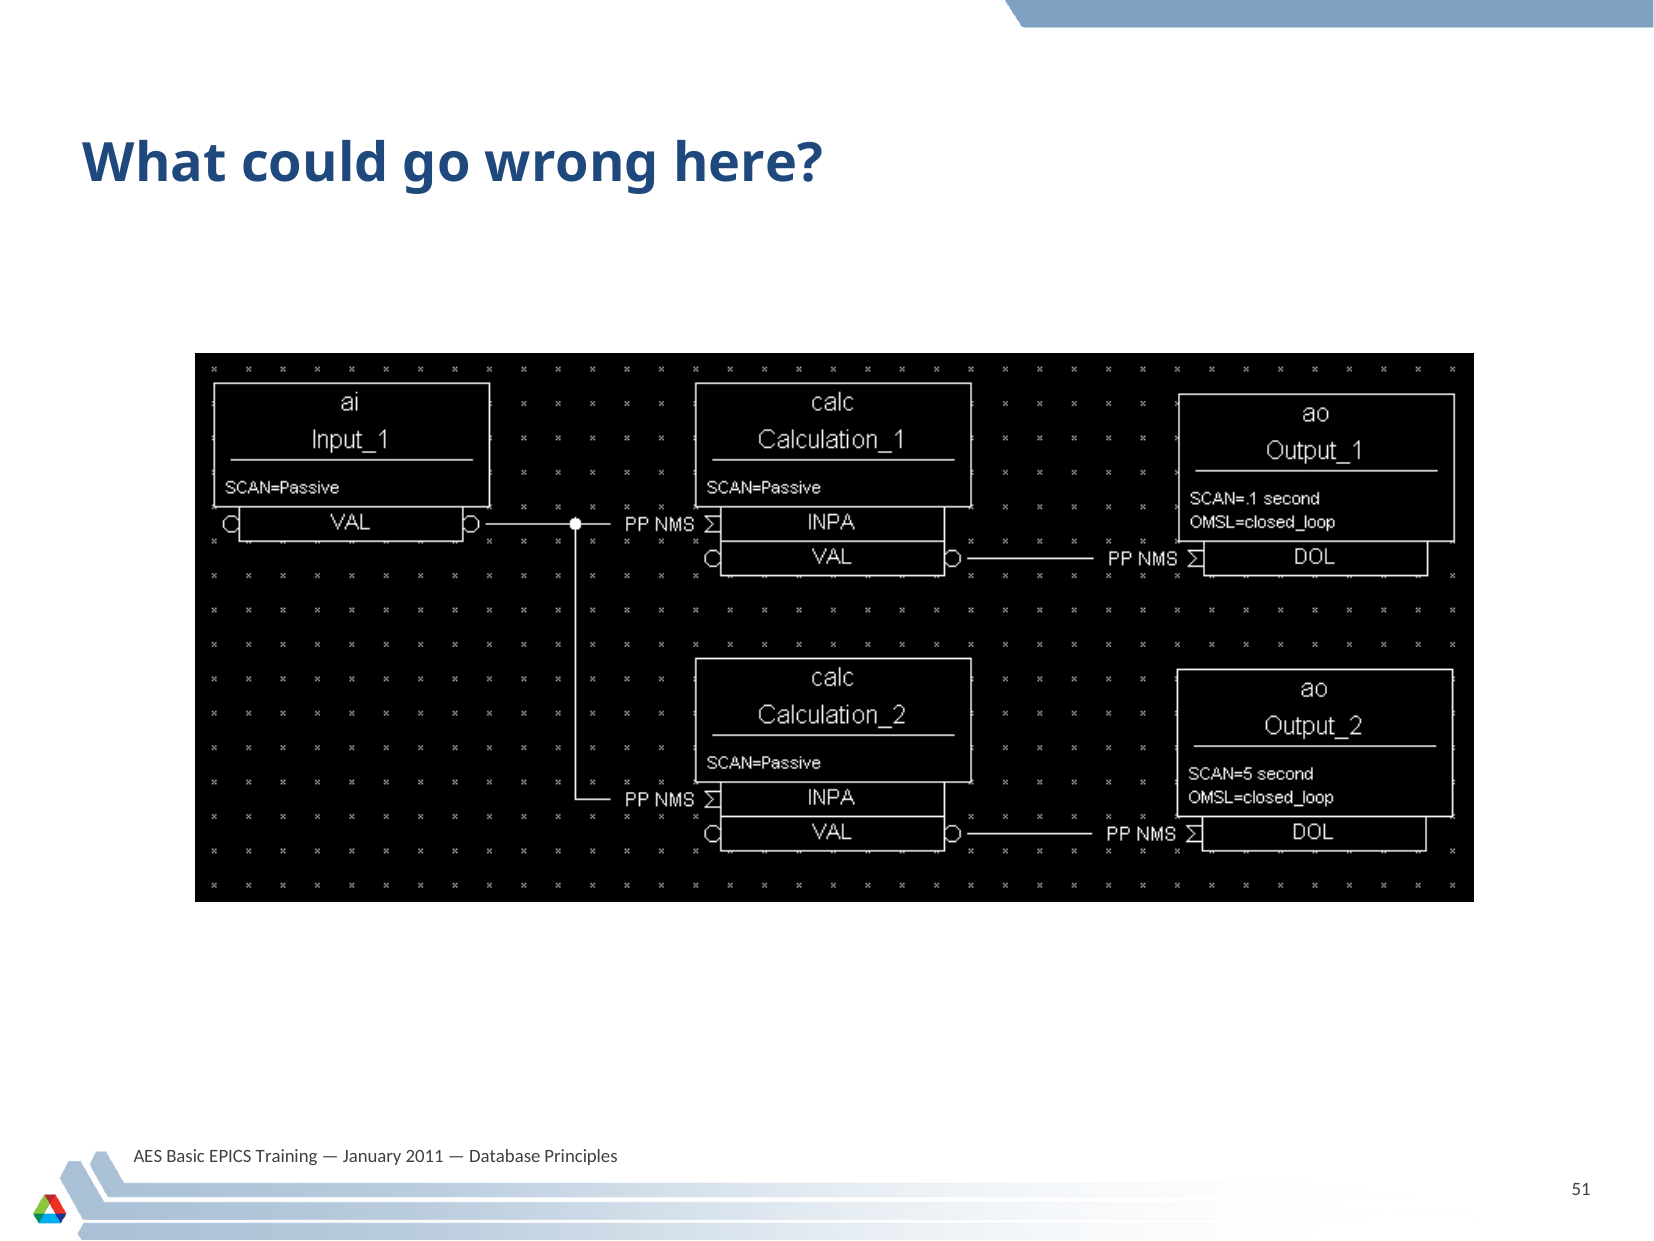

# What could go wrong here?
AES Basic EPICS Training — January 2011 — Database Principles
51